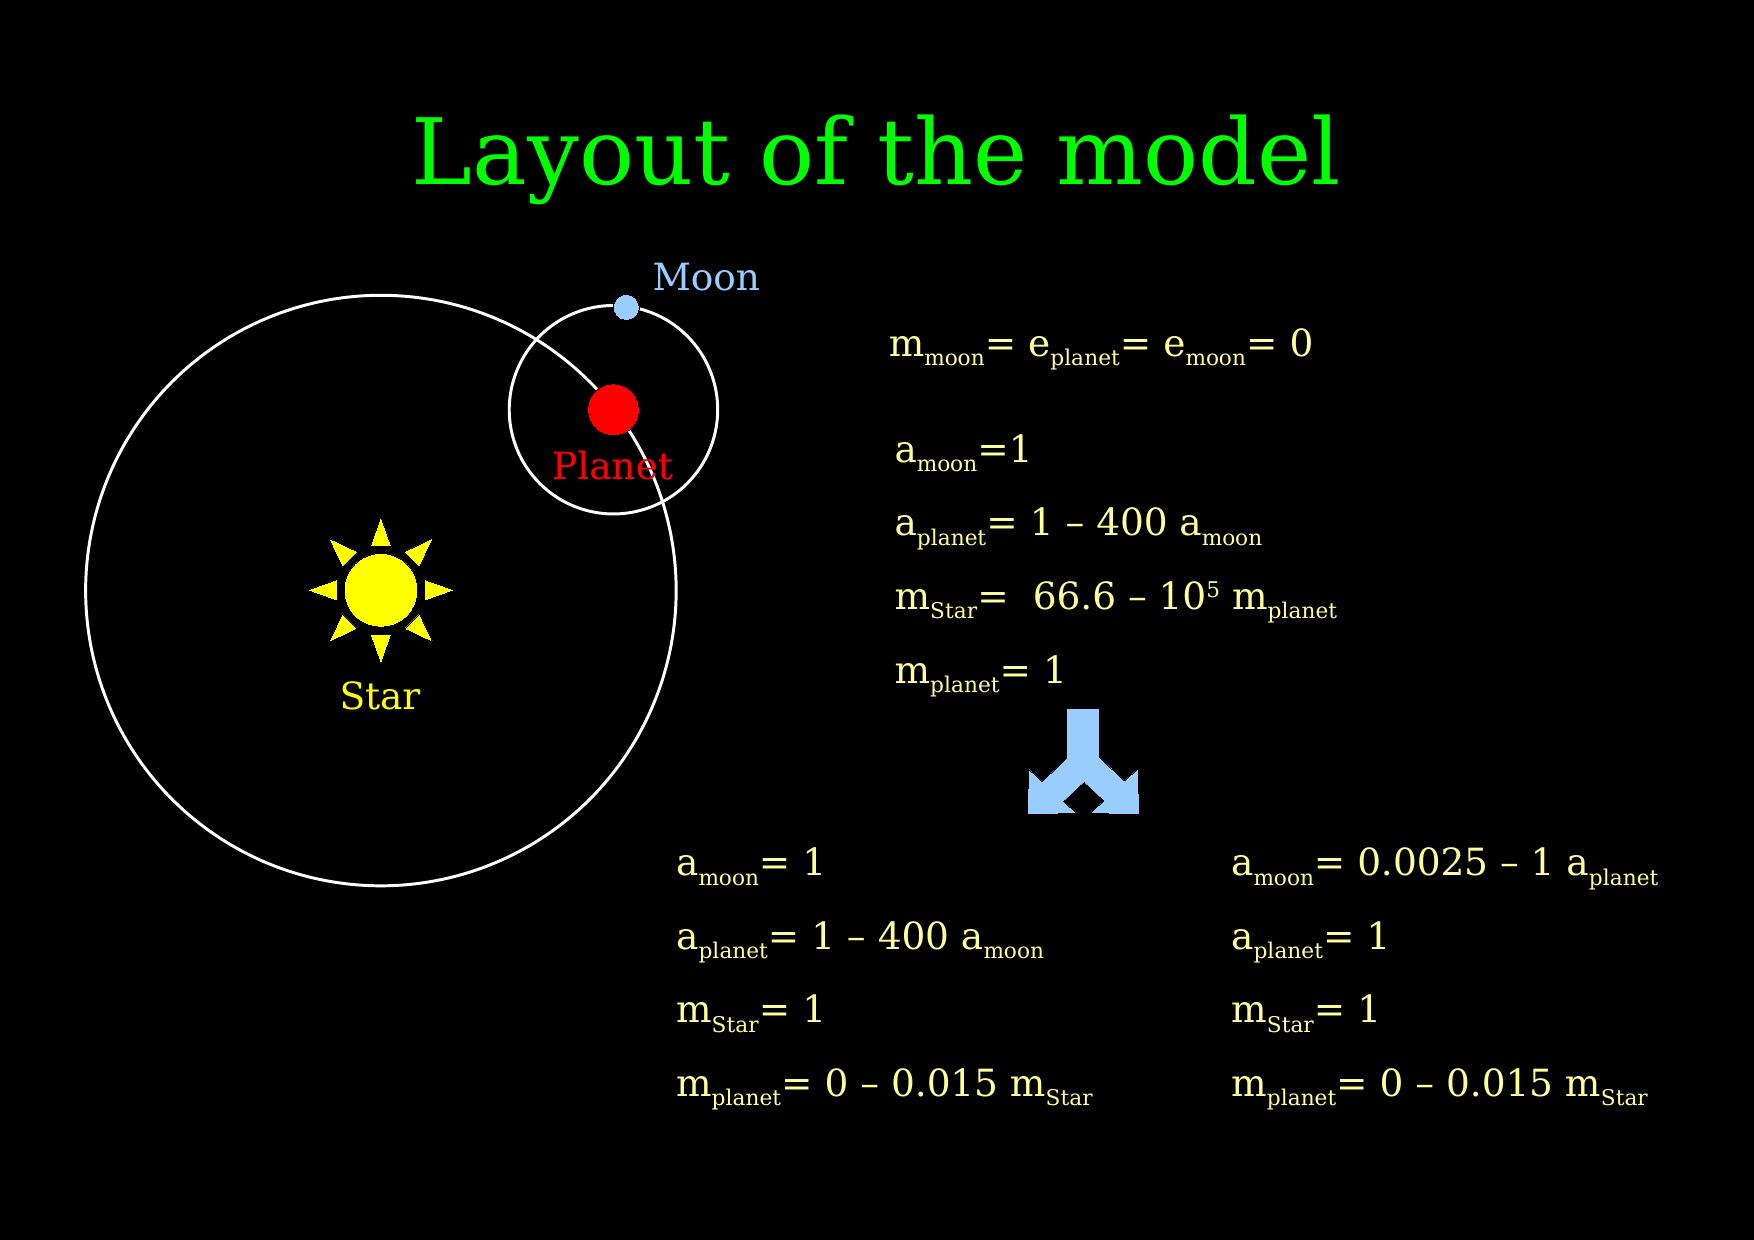

# Layout of the model
Moon
mmoon= eplanet= emoon= 0
amoon=1
aplanet= 1 – 400 amoon
mStar= 66.6 – 105 mplanet
mplanet= 1
Planet
Star
amoon= 0.0025 – 1 aplanet
aplanet= 1
mStar= 1
mplanet= 0 – 0.015 mStar
amoon= 1
aplanet= 1 – 400 amoon
mStar= 1
mplanet= 0 – 0.015 mStar